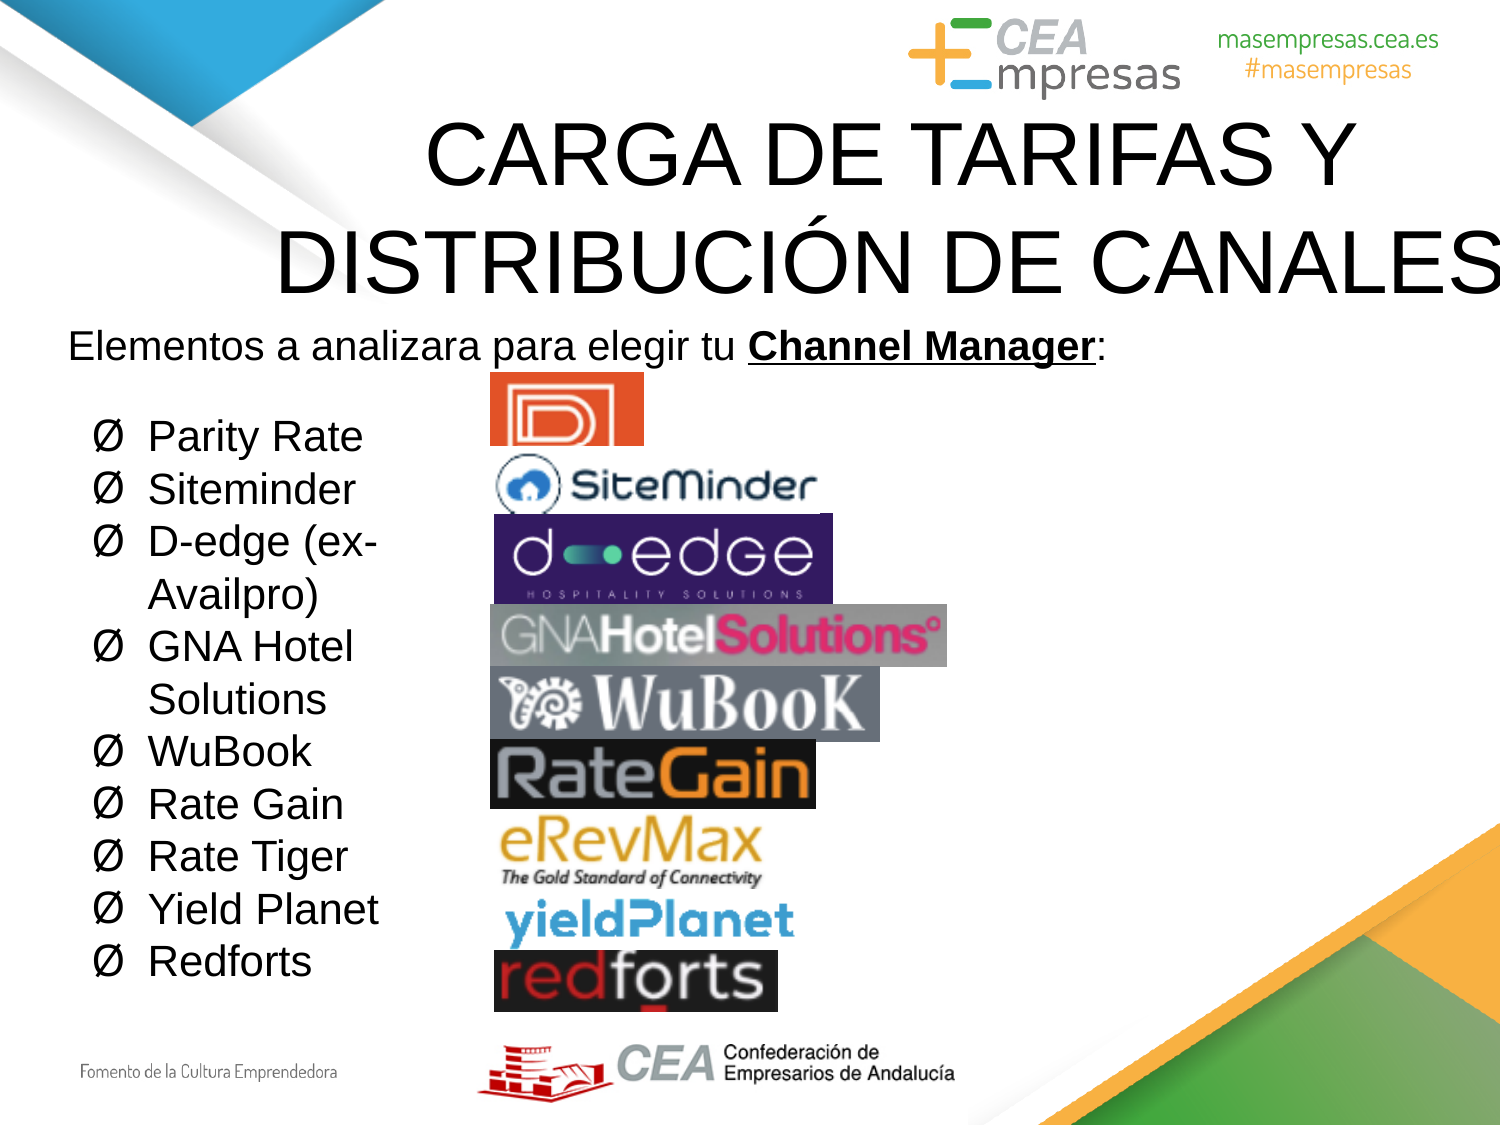

CARGA DE TARIFAS Y DISTRIBUCIÓN DE CANALES
Elementos a analizara para elegir tu Channel Manager:
Parity Rate
Siteminder
D-edge (ex-Availpro)
GNA Hotel Solutions
WuBook
Rate Gain
Rate Tiger
Yield Planet
Redforts